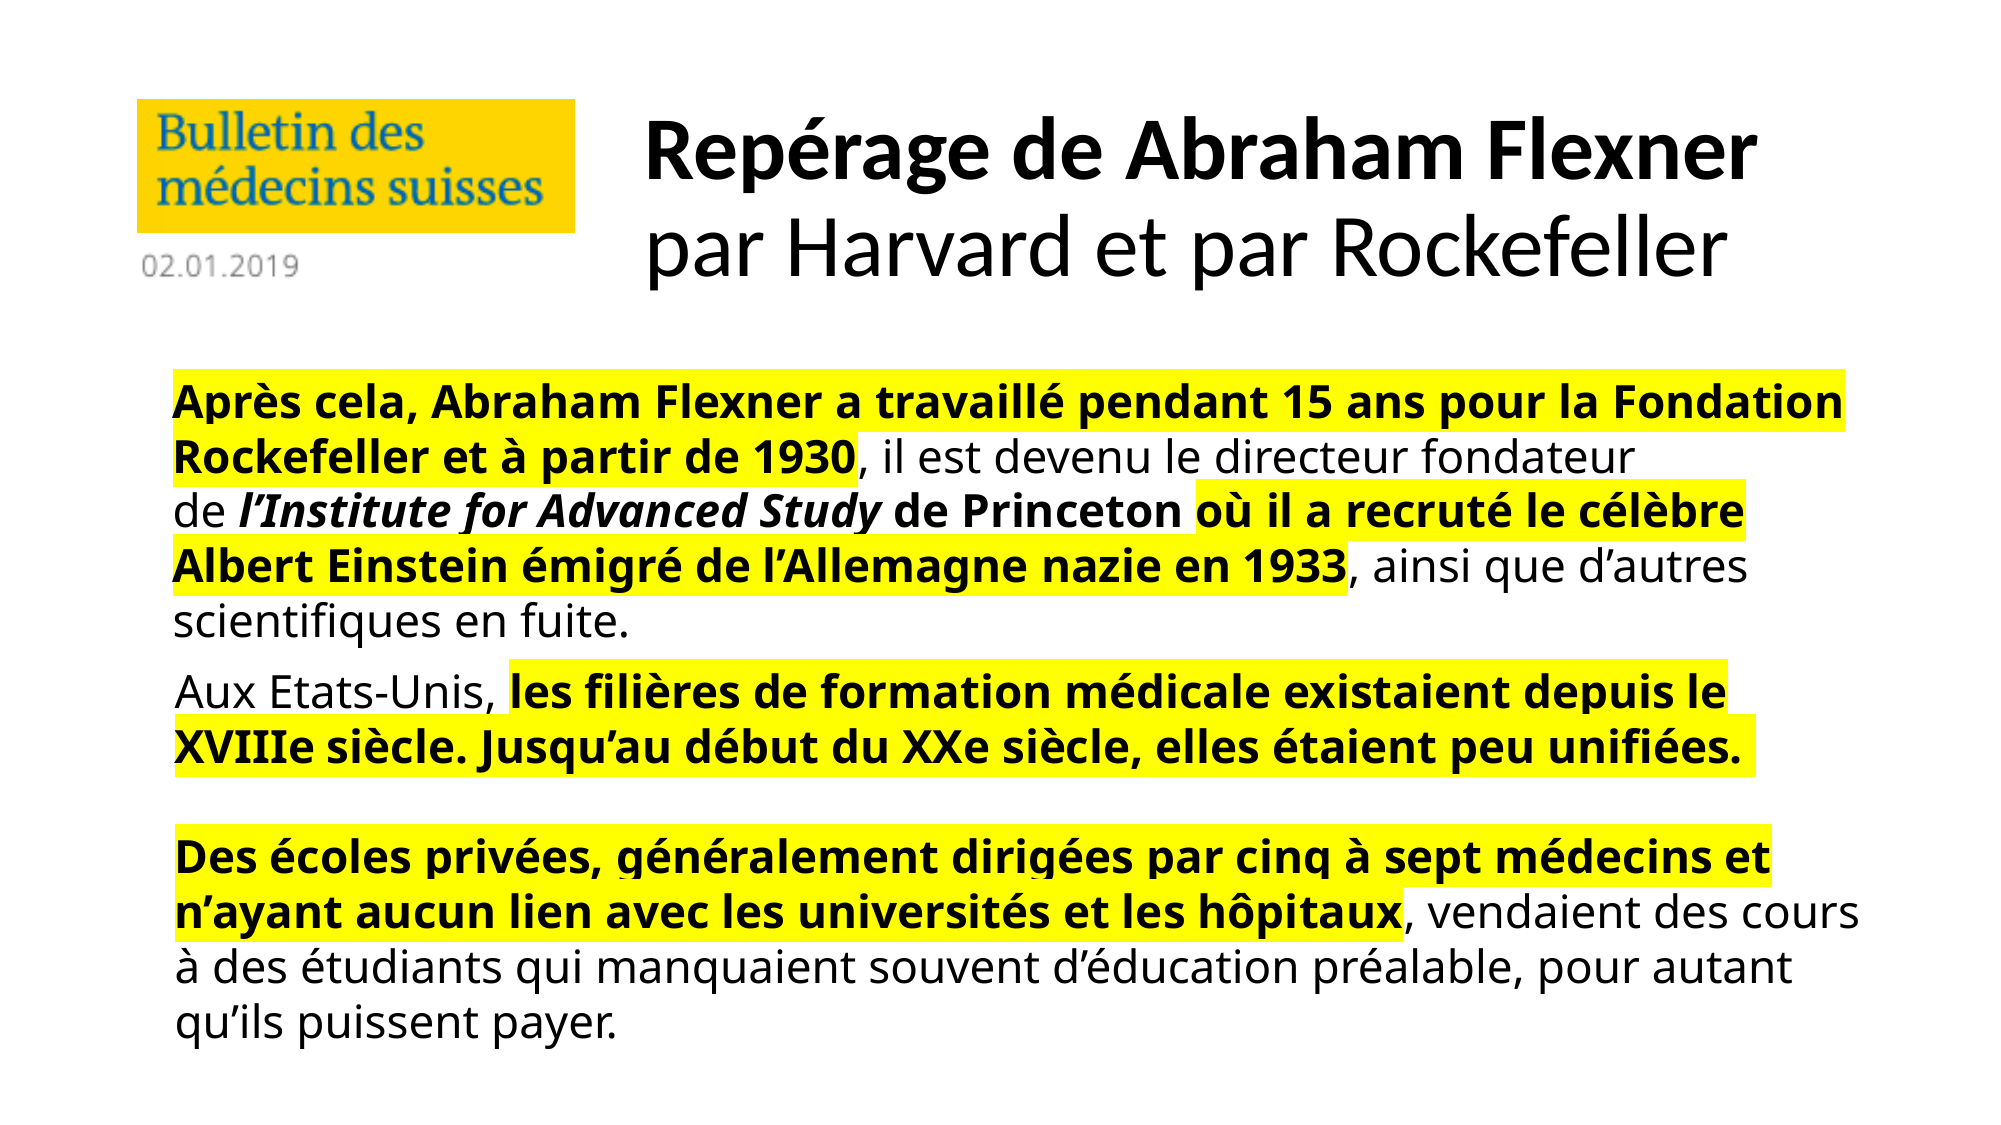

Repérage de Abraham Flexner
par Harvard et par Rockefeller
Après cela, Abraham Flexner a travaillé pendant 15 ans pour la Fondation Rockefeller et à partir de 1930, il est devenu le directeur fondateur de l’Institute for Advanced Study de Princeton où il a recruté le célèbre Albert Einstein émigré de l’Allemagne nazie en 1933, ainsi que d’autres scientifiques en fuite.
Aux Etats-Unis, les filières de formation médicale existaient depuis le XVIIIe siècle. Jusqu’au début du XXe siècle, elles étaient peu unifiées.
Des écoles privées, ­généralement dirigées par cinq à sept médecins et n’ayant aucun lien avec les universités et les hôpitaux, vendaient des cours à des étudiants qui manquaient souvent d’éducation préalable, pour autant qu’ils puissent payer.